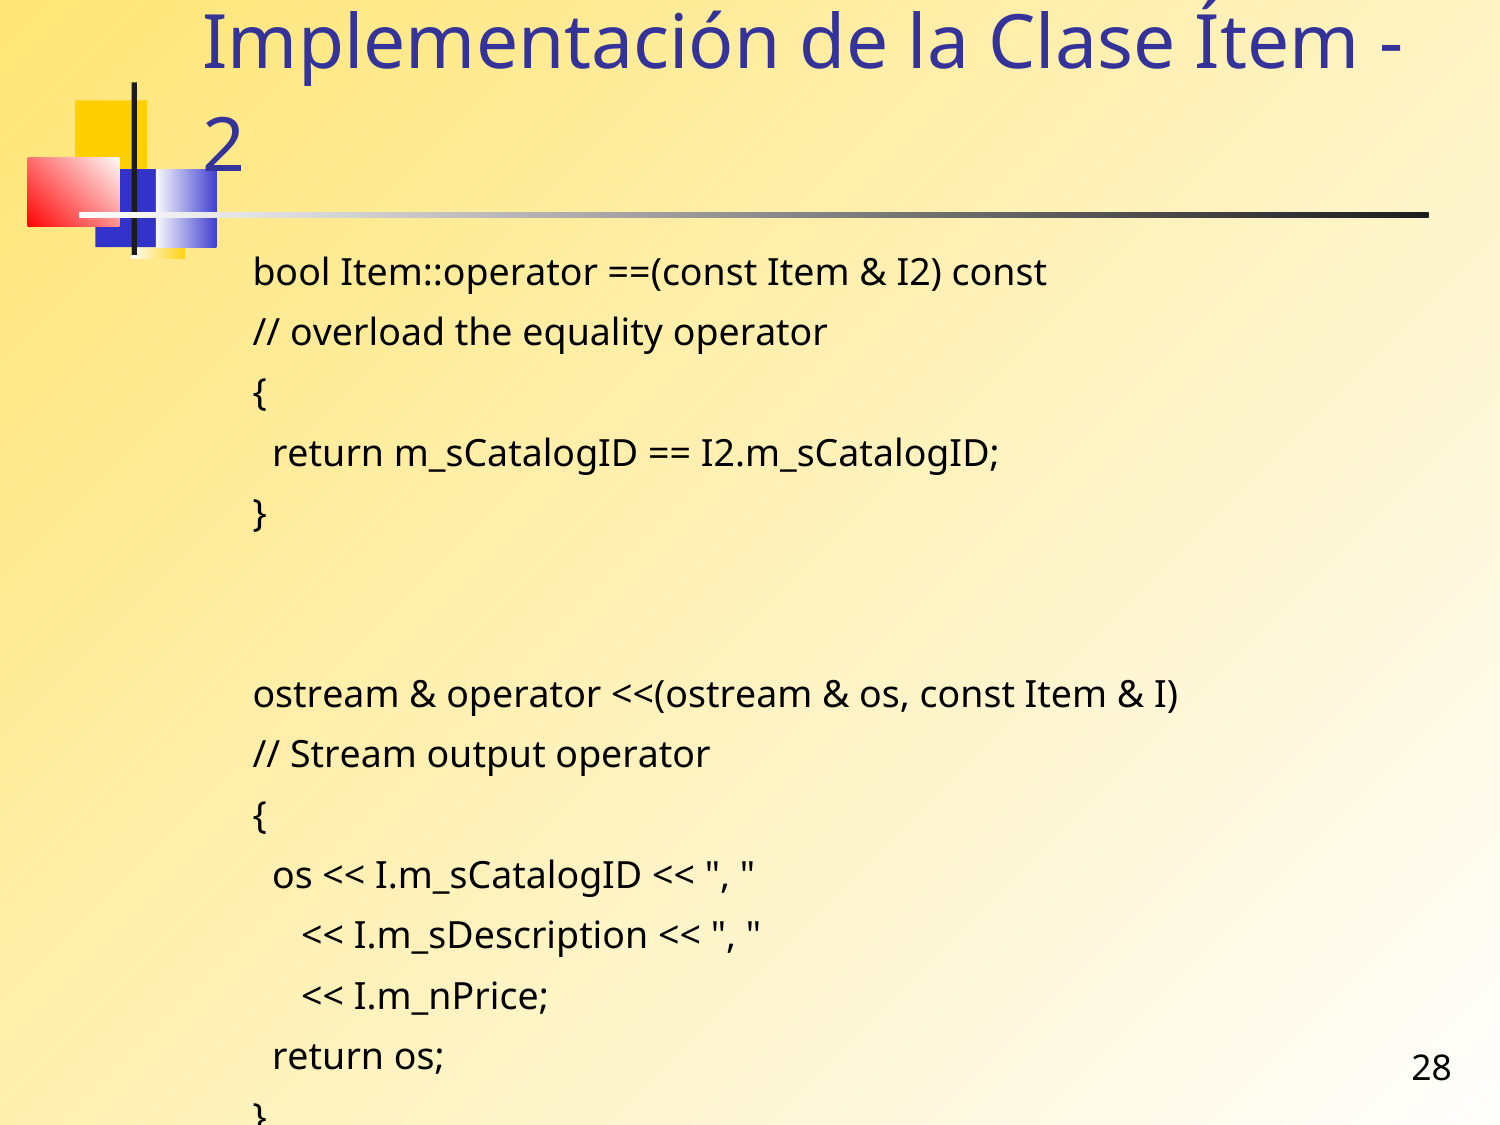

# Implementación de la Clase Ítem - 2
bool Item::operator ==(const Item & I2) const
// overload the equality operator
{
 return m_sCatalogID == I2.m_sCatalogID;
}
ostream & operator <<(ostream & os, const Item & I)‏
// Stream output operator
{
 os << I.m_sCatalogID << ", "
 << I.m_sDescription << ", "
 << I.m_nPrice;
 return os;
}
28